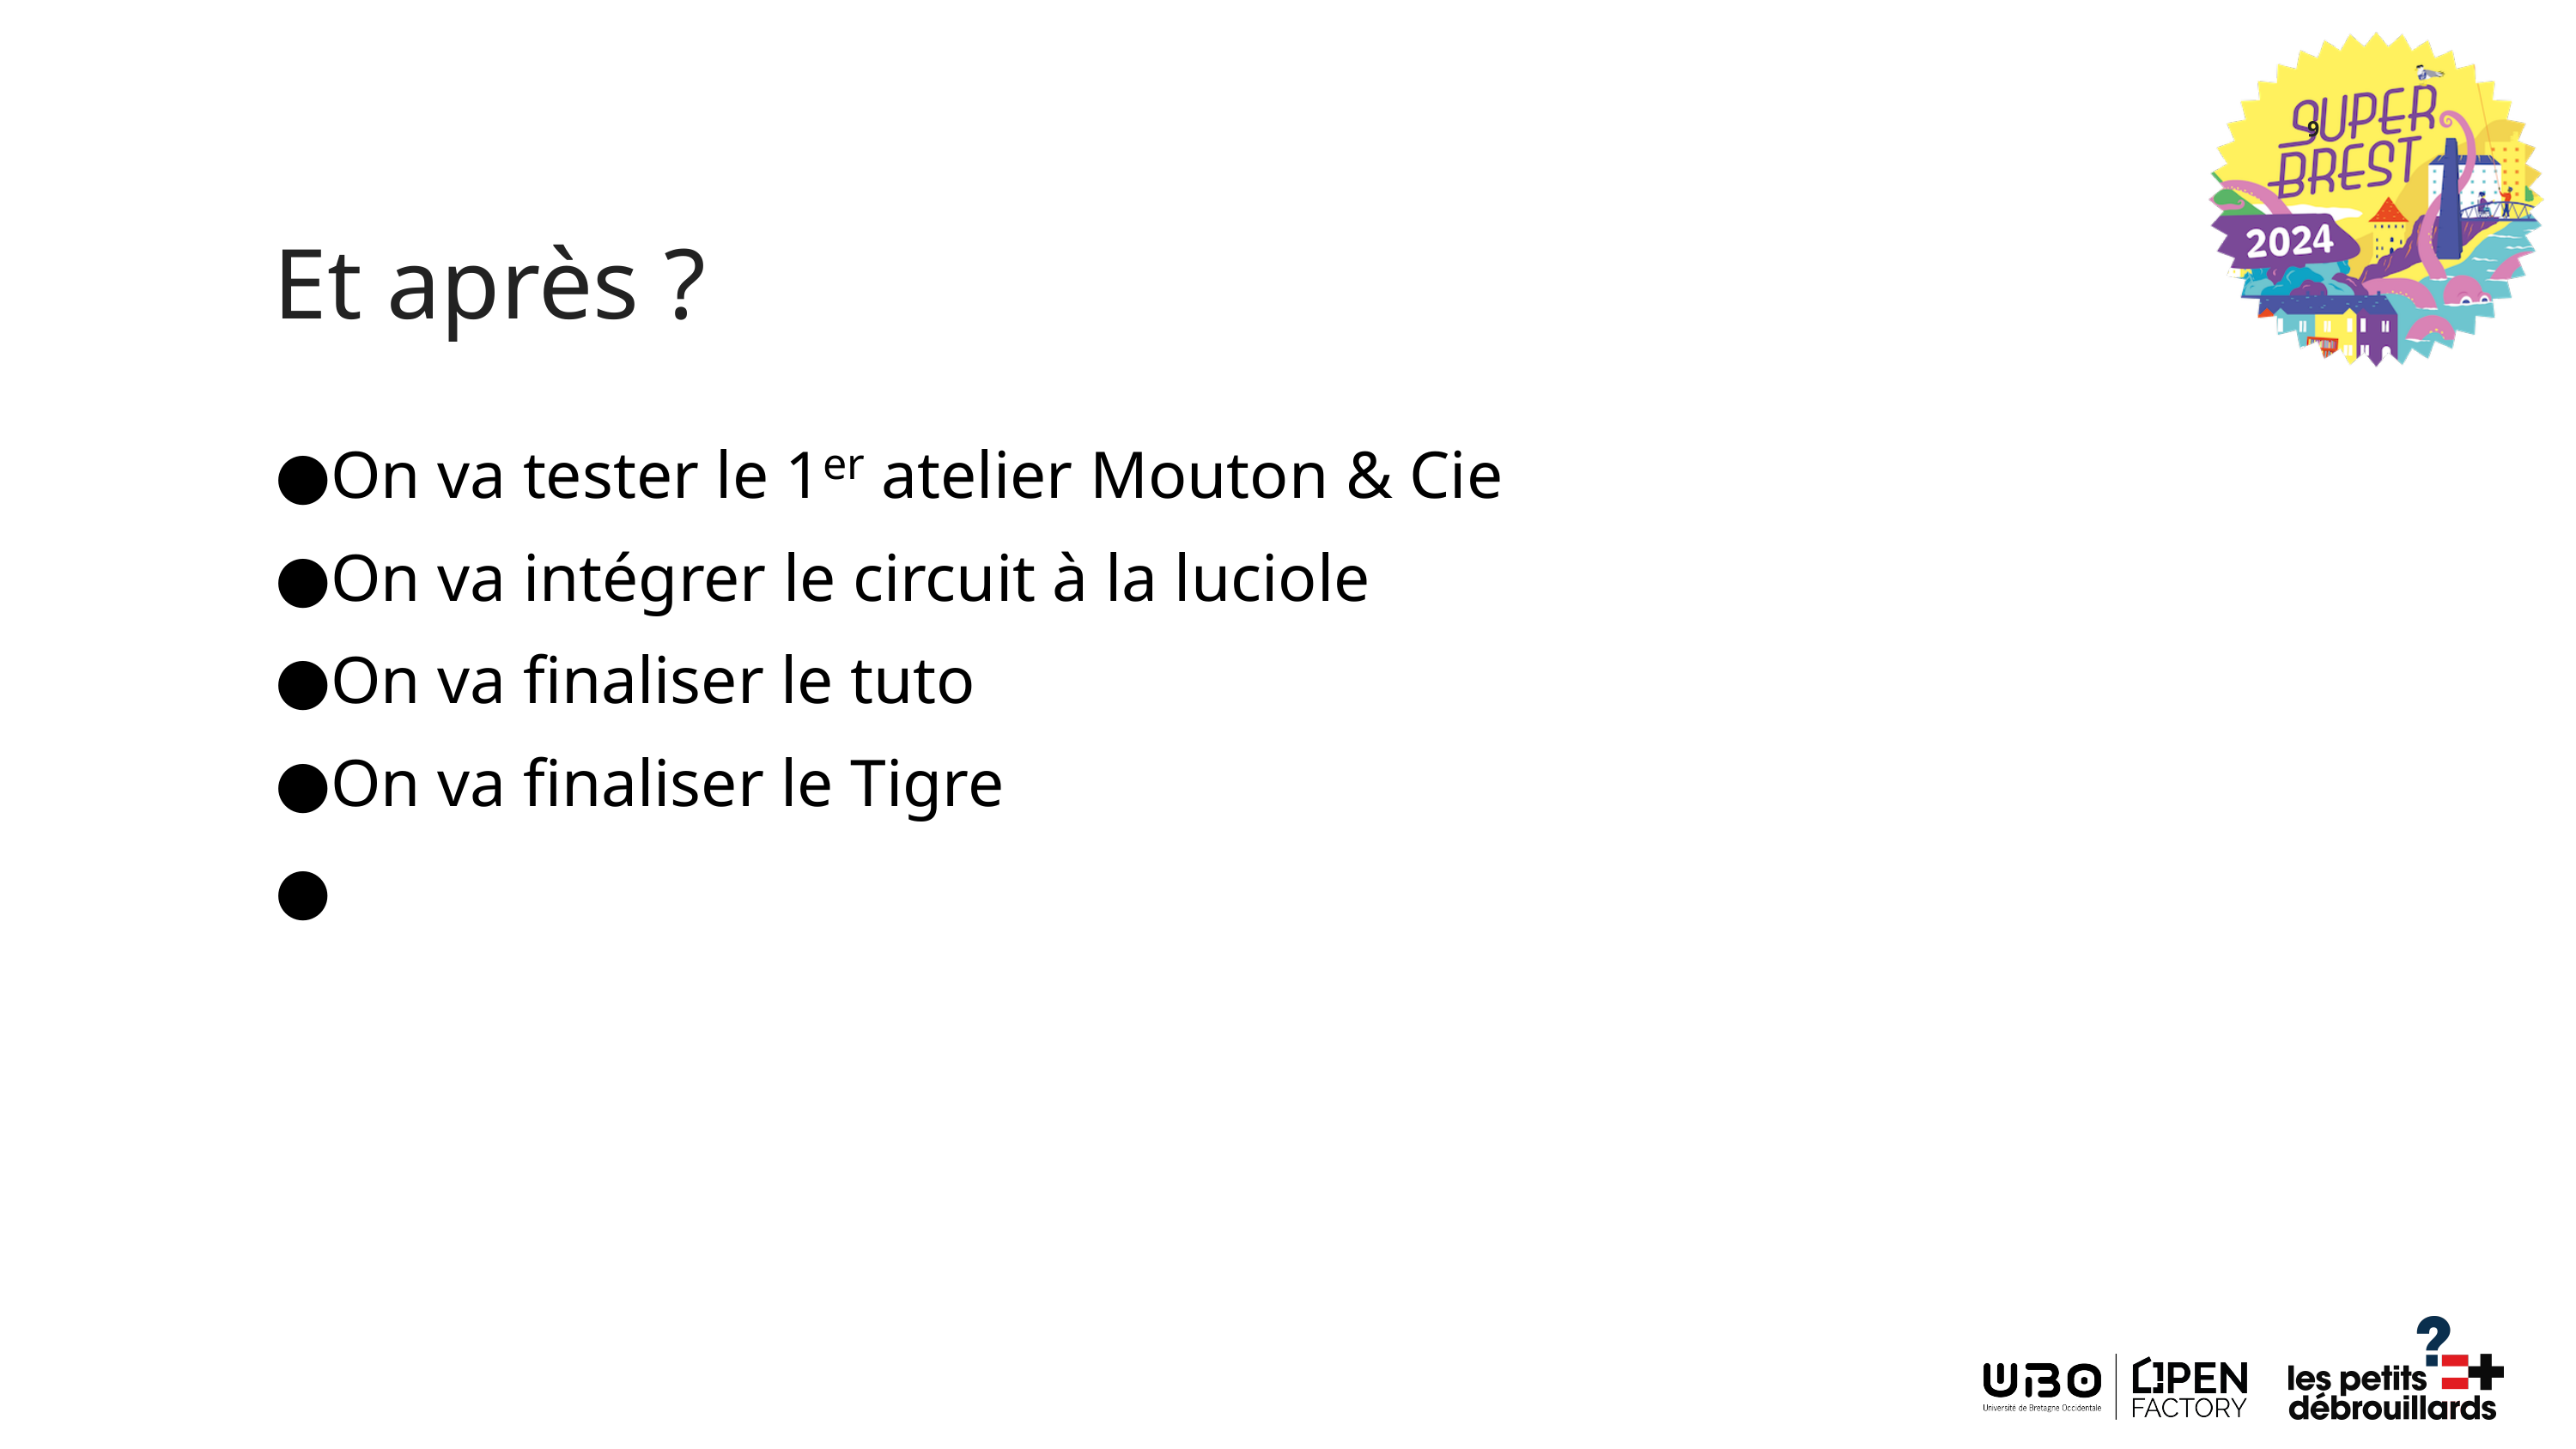

# Et après ?
On va tester le 1er atelier Mouton & Cie
On va intégrer le circuit à la luciole
On va finaliser le tuto
On va finaliser le Tigre